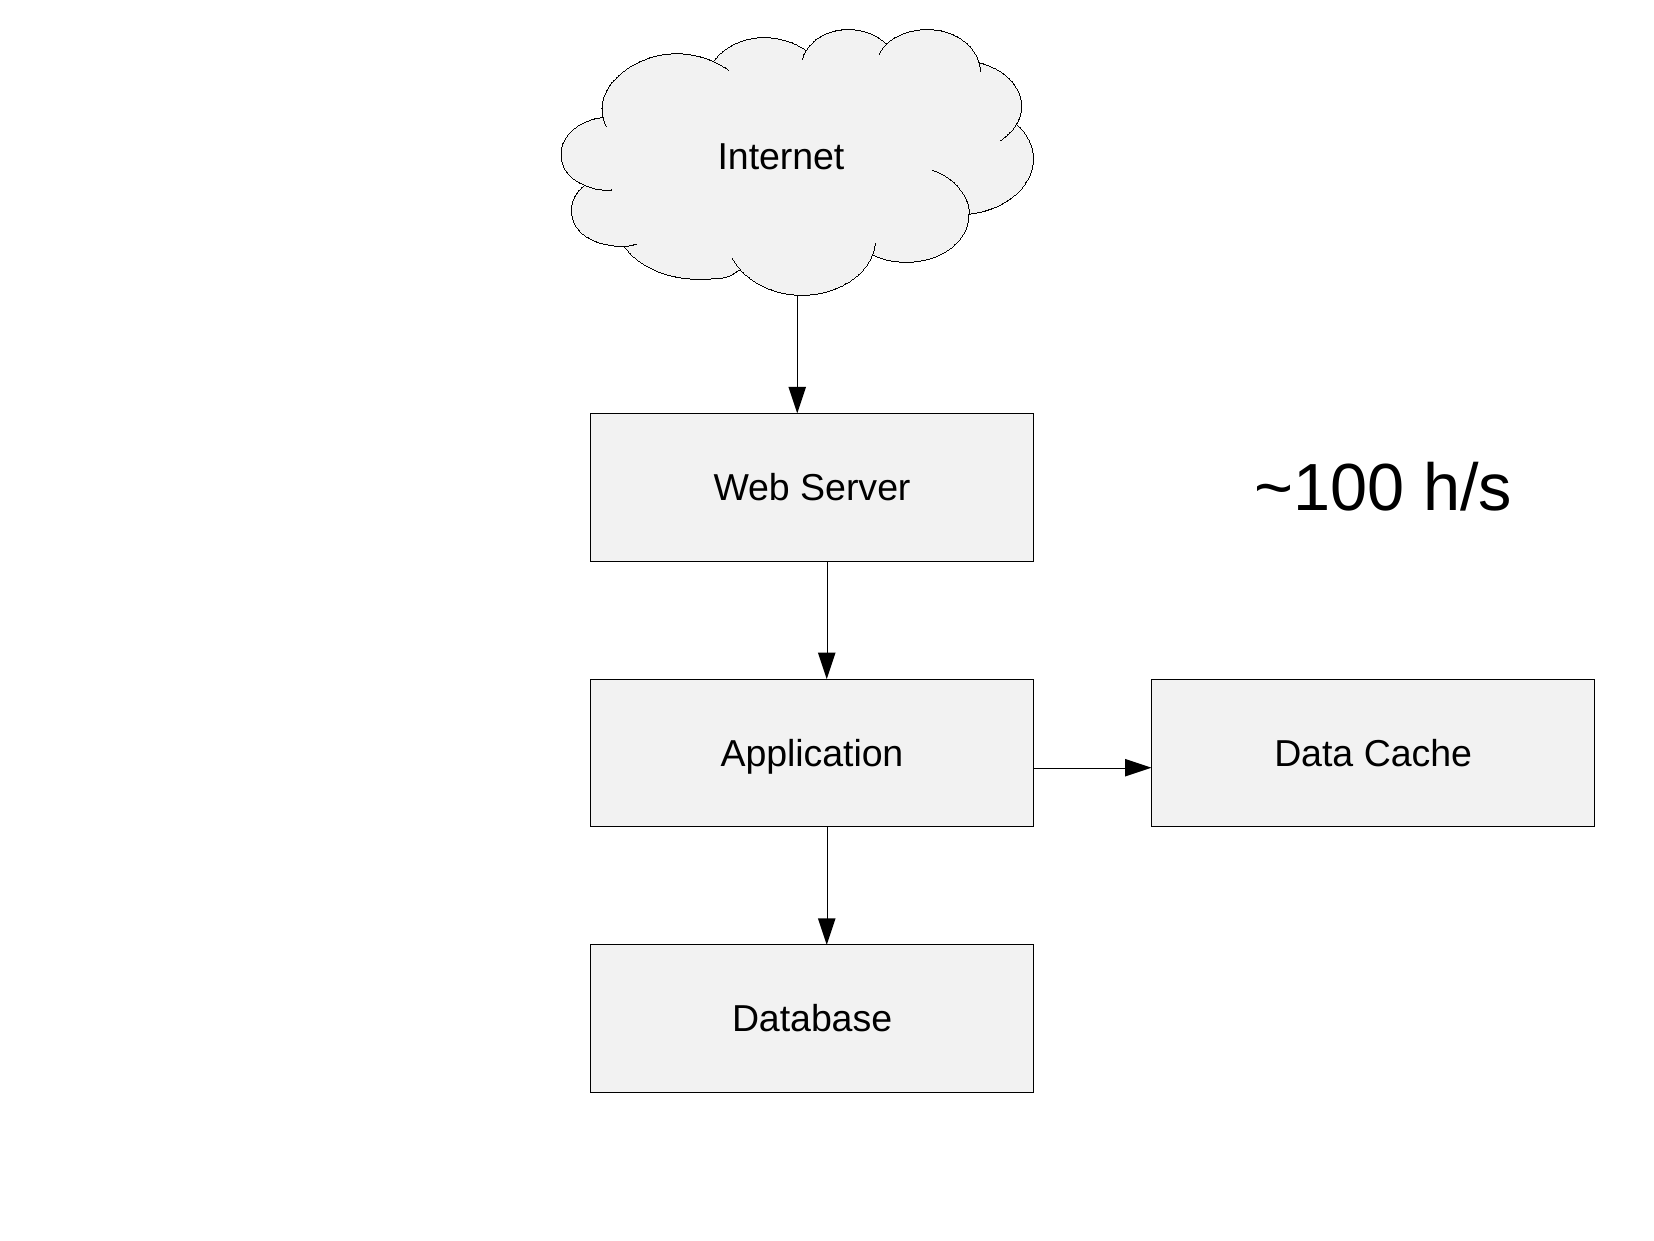

Internet
Web Server
~100 h/s
Application
Data Cache
Database